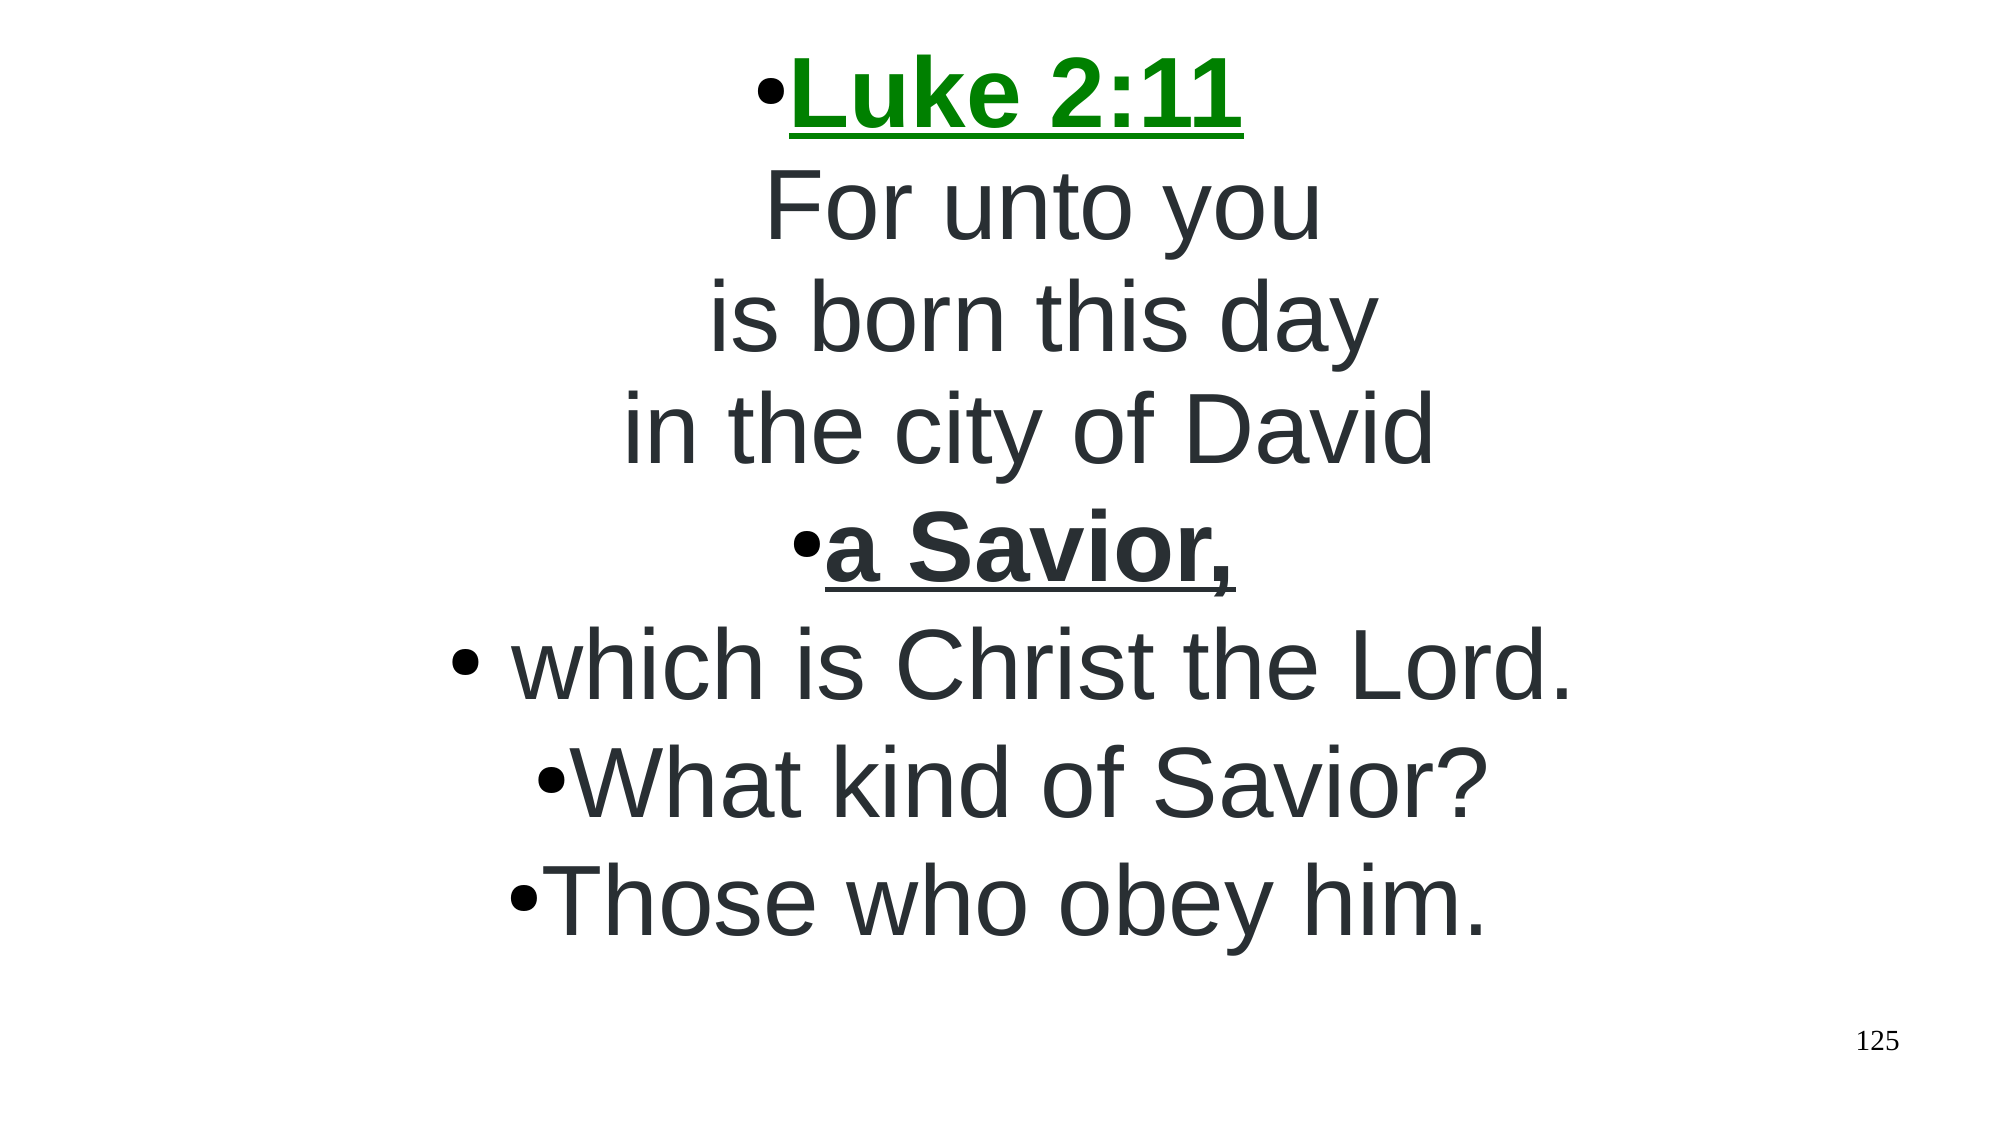

# Luke 2:11  For unto you is born this day in the city of David
a Savior,
 which is Christ the Lord.
What kind of Savior?
Those who obey him.
125